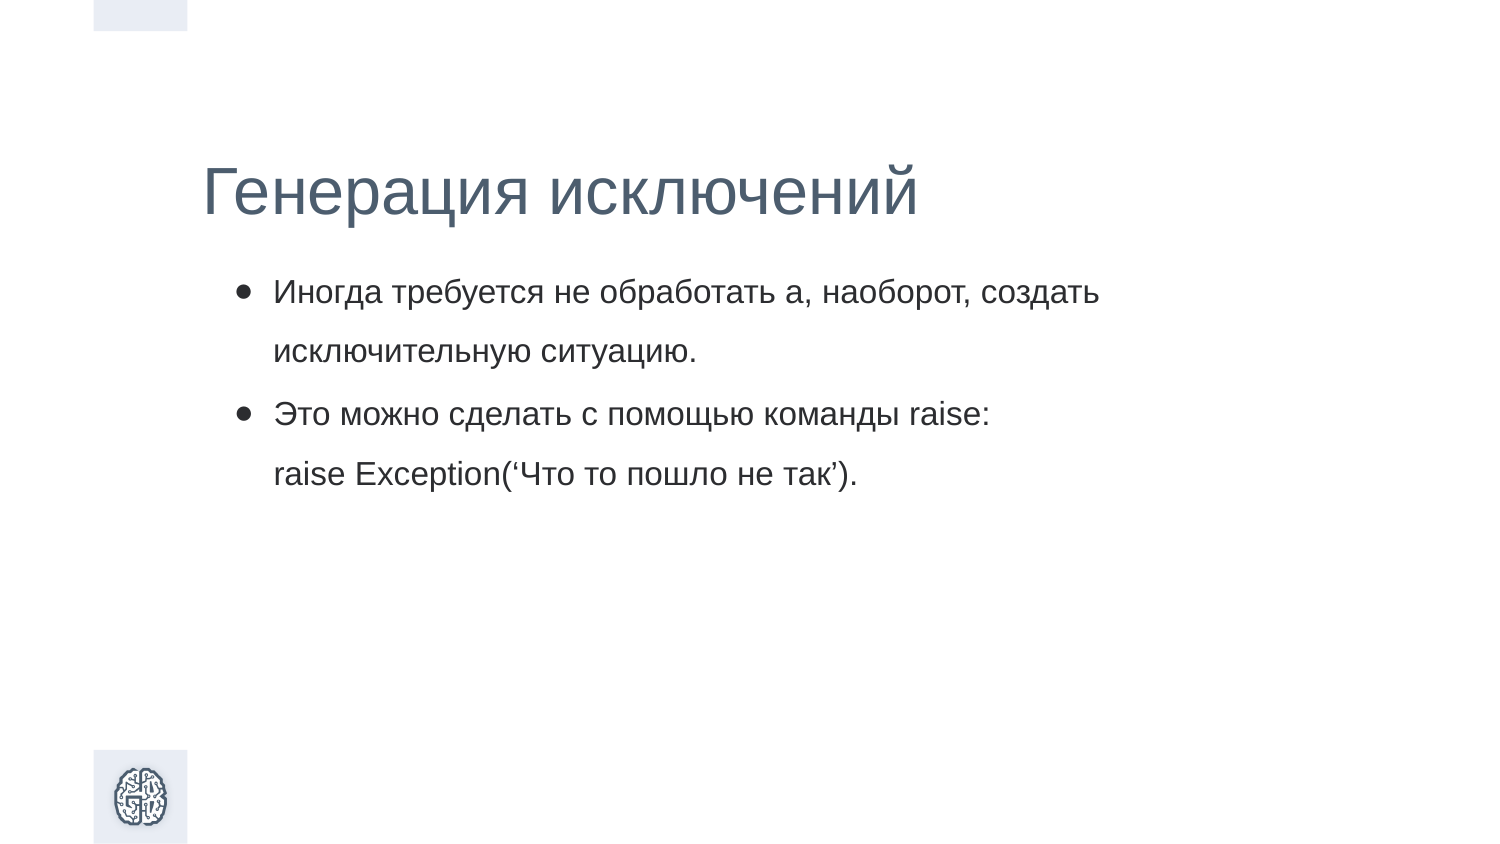

Генерация исключений
Иногда требуется не обработать а, наоборот, создать исключительную ситуацию.
Это можно сделать с помощью команды raise:
raise Exception(‘Что то пошло не так’).